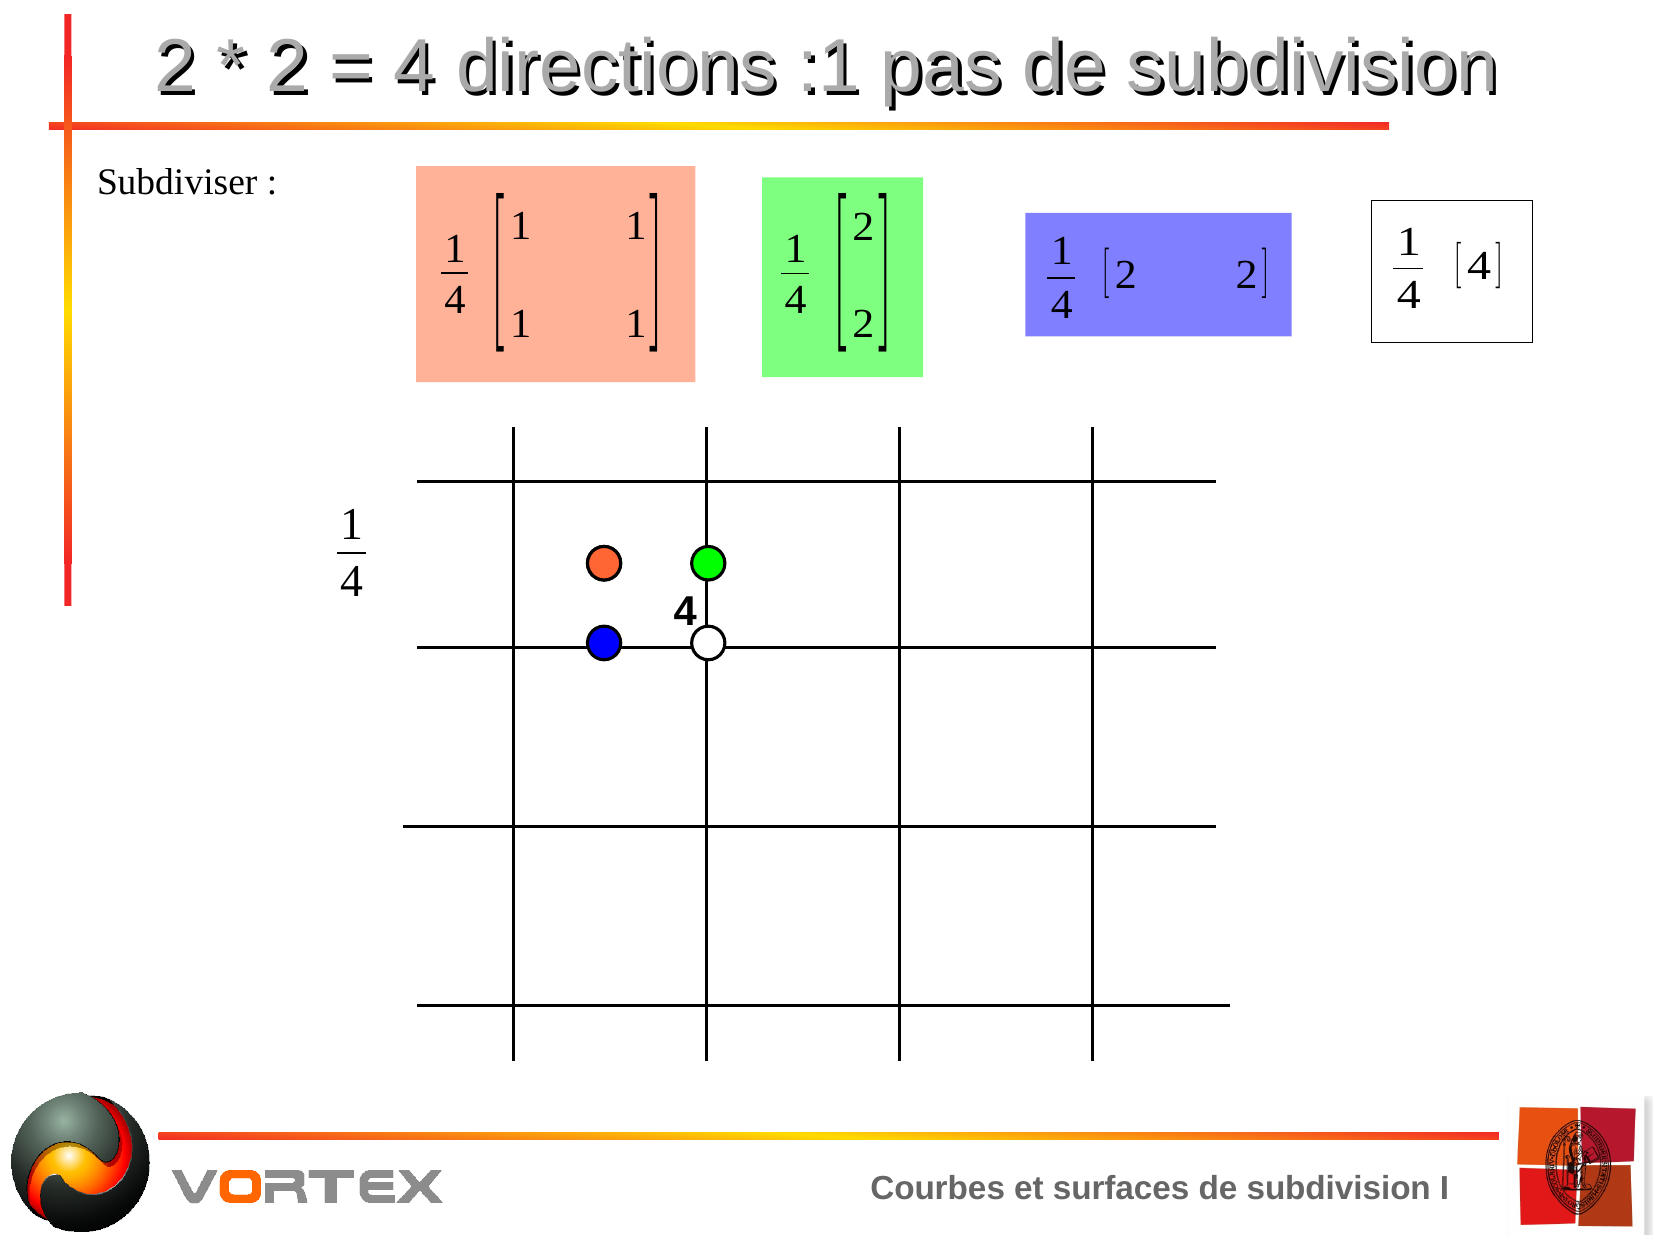

# 2 * 2 = 4 directions :1 pas de subdivision
Subdiviser :
4